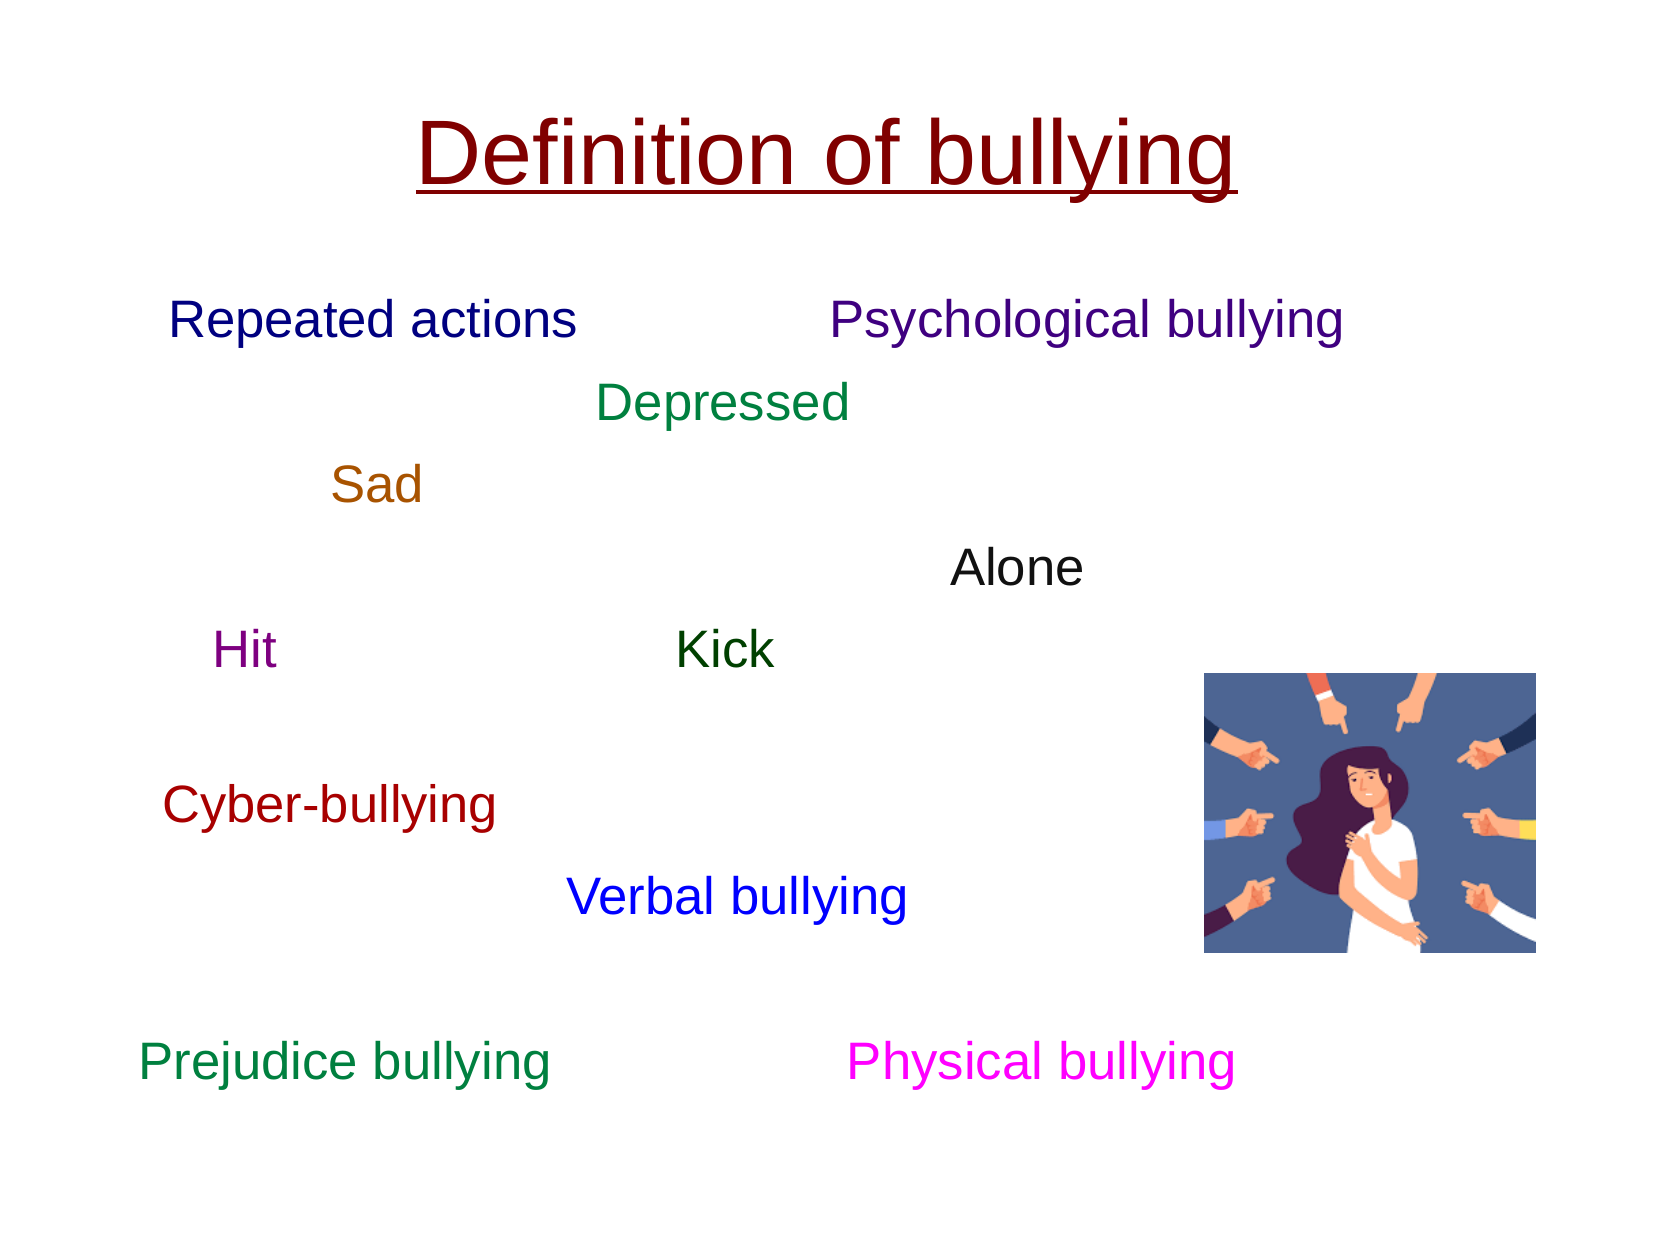

# Definition of bullying
 Repeated actions Psychological bullying
 Depressed
 Sad
 Alone
 Hit Kick
 Verbal bullying
Prejudice bullying Physical bullying
Cyber-bullying